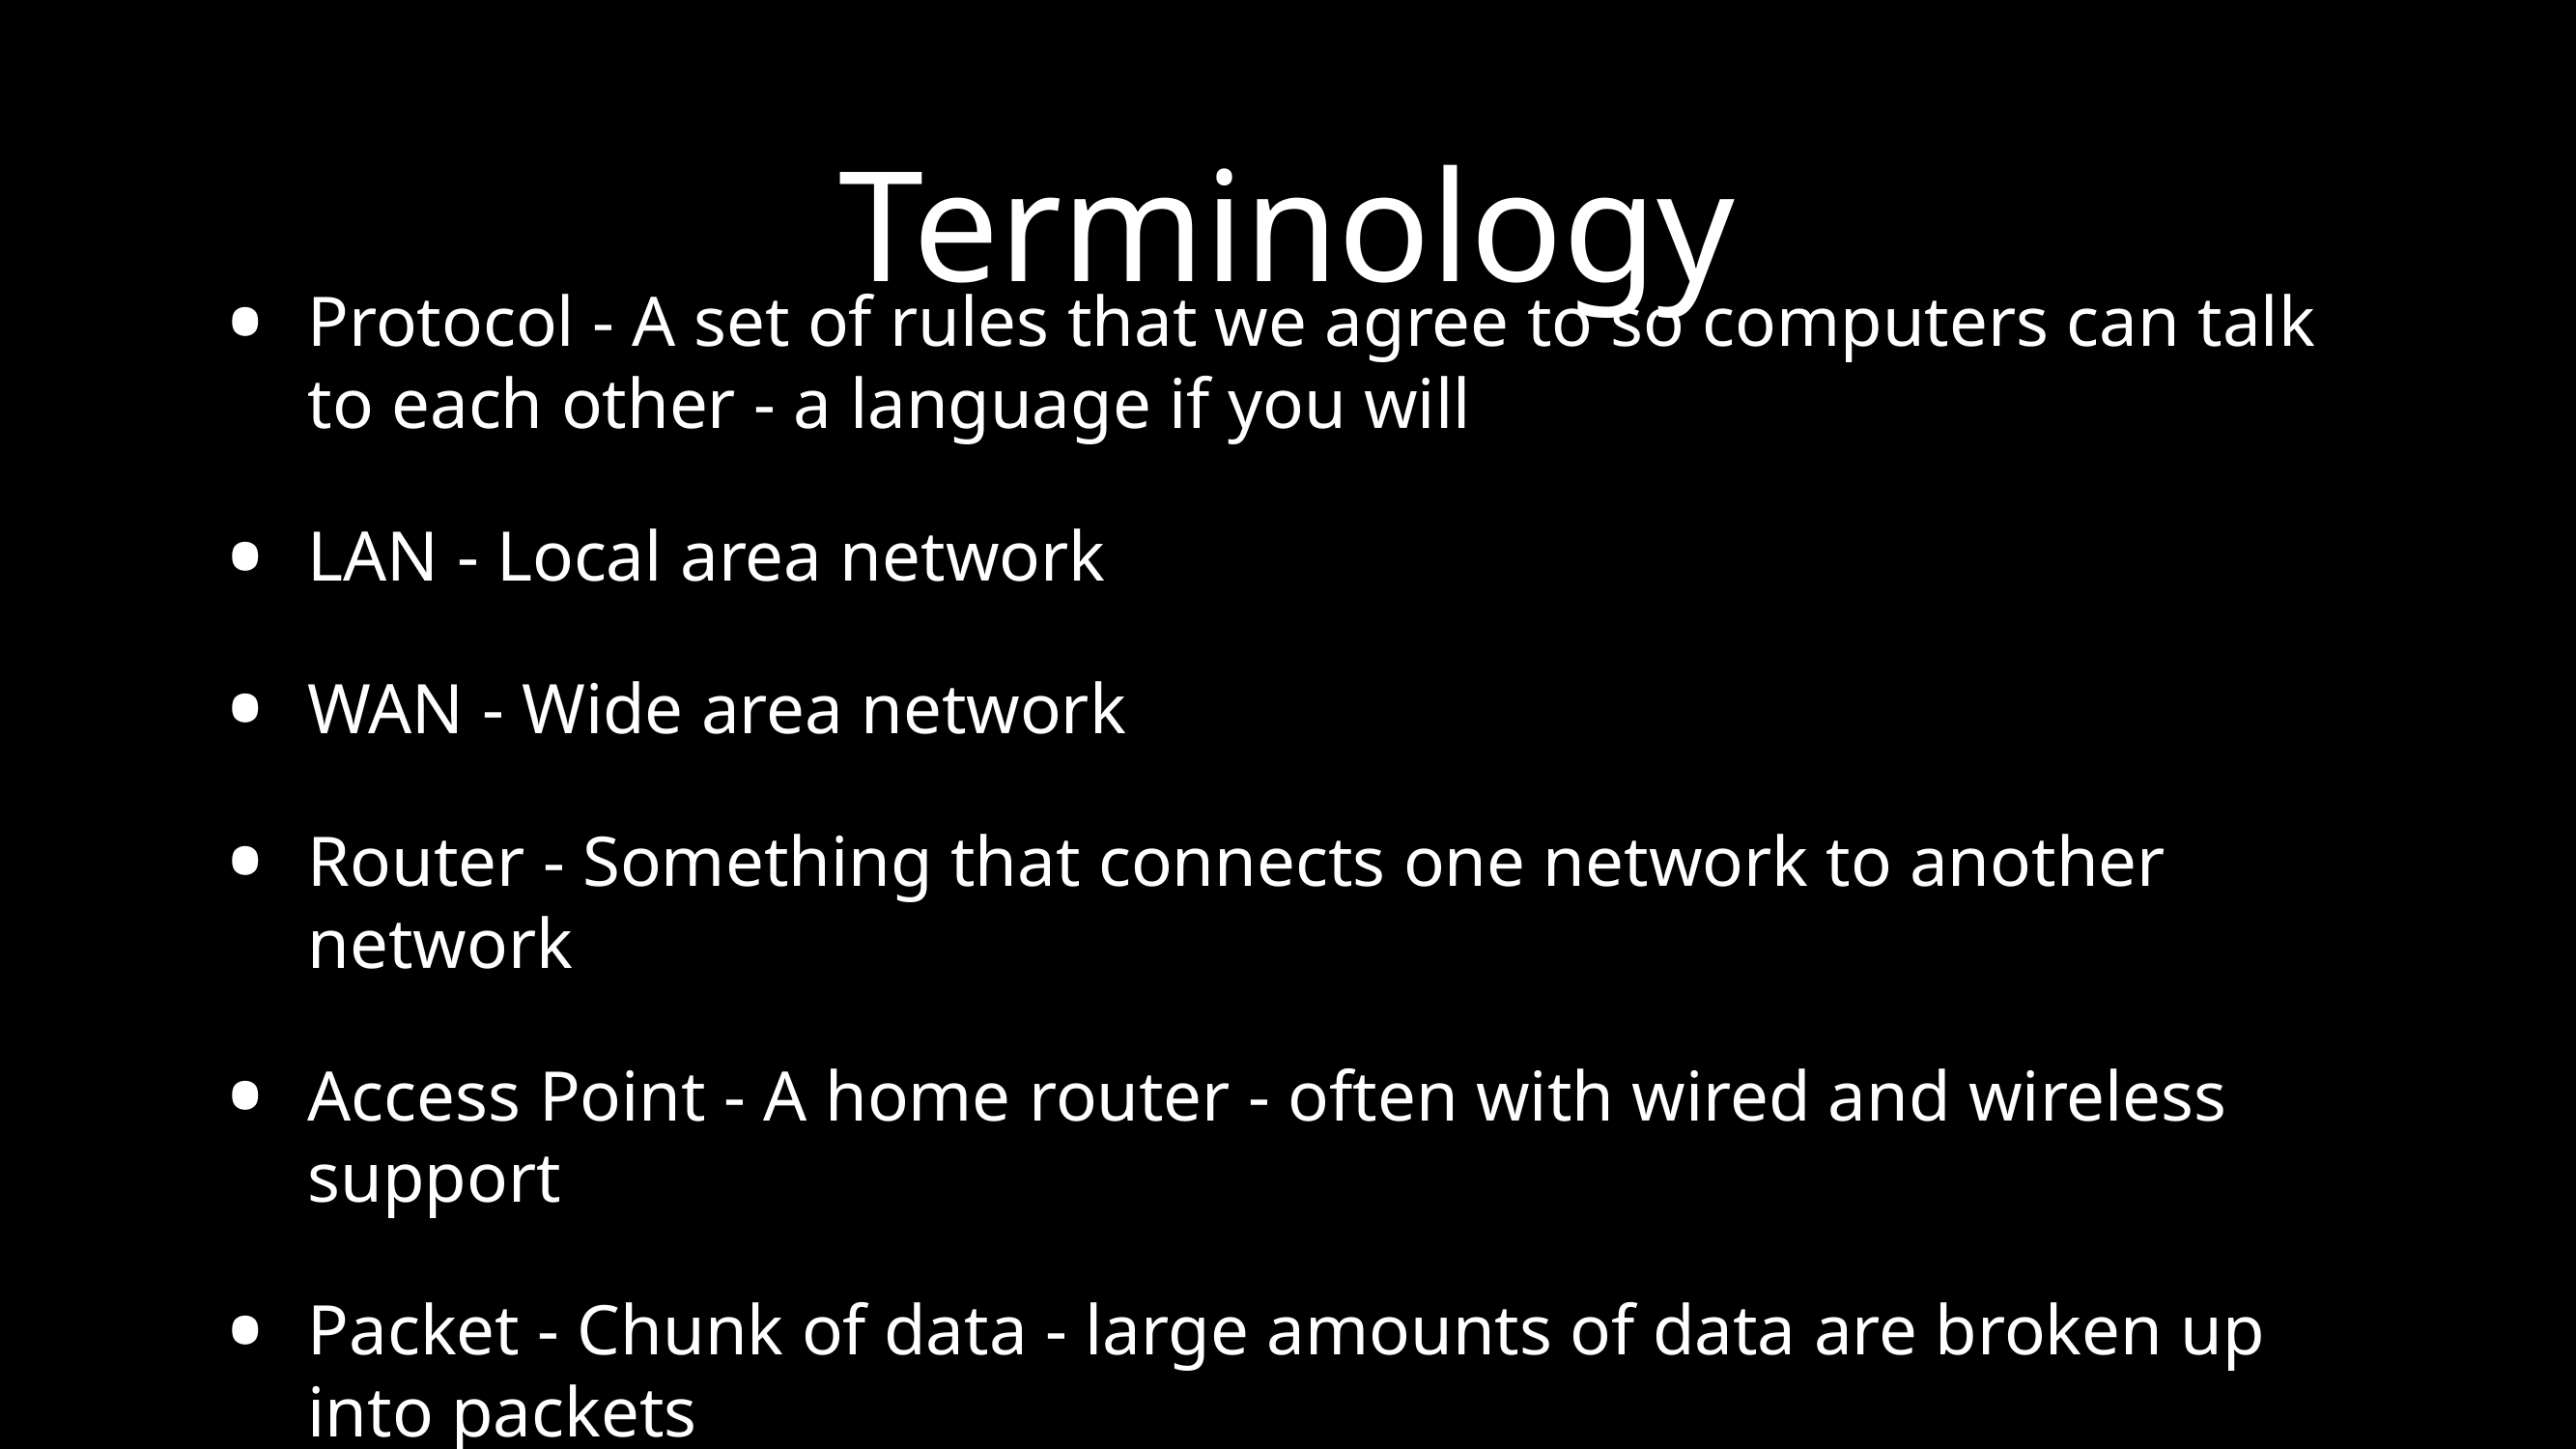

# Terminology
Protocol - A set of rules that we agree to so computers can talk to each other - a language if you will
LAN - Local area network
WAN - Wide area network
Router - Something that connects one network to another network
Access Point - A home router - often with wired and wireless support
Packet - Chunk of data - large amounts of data are broken up into packets